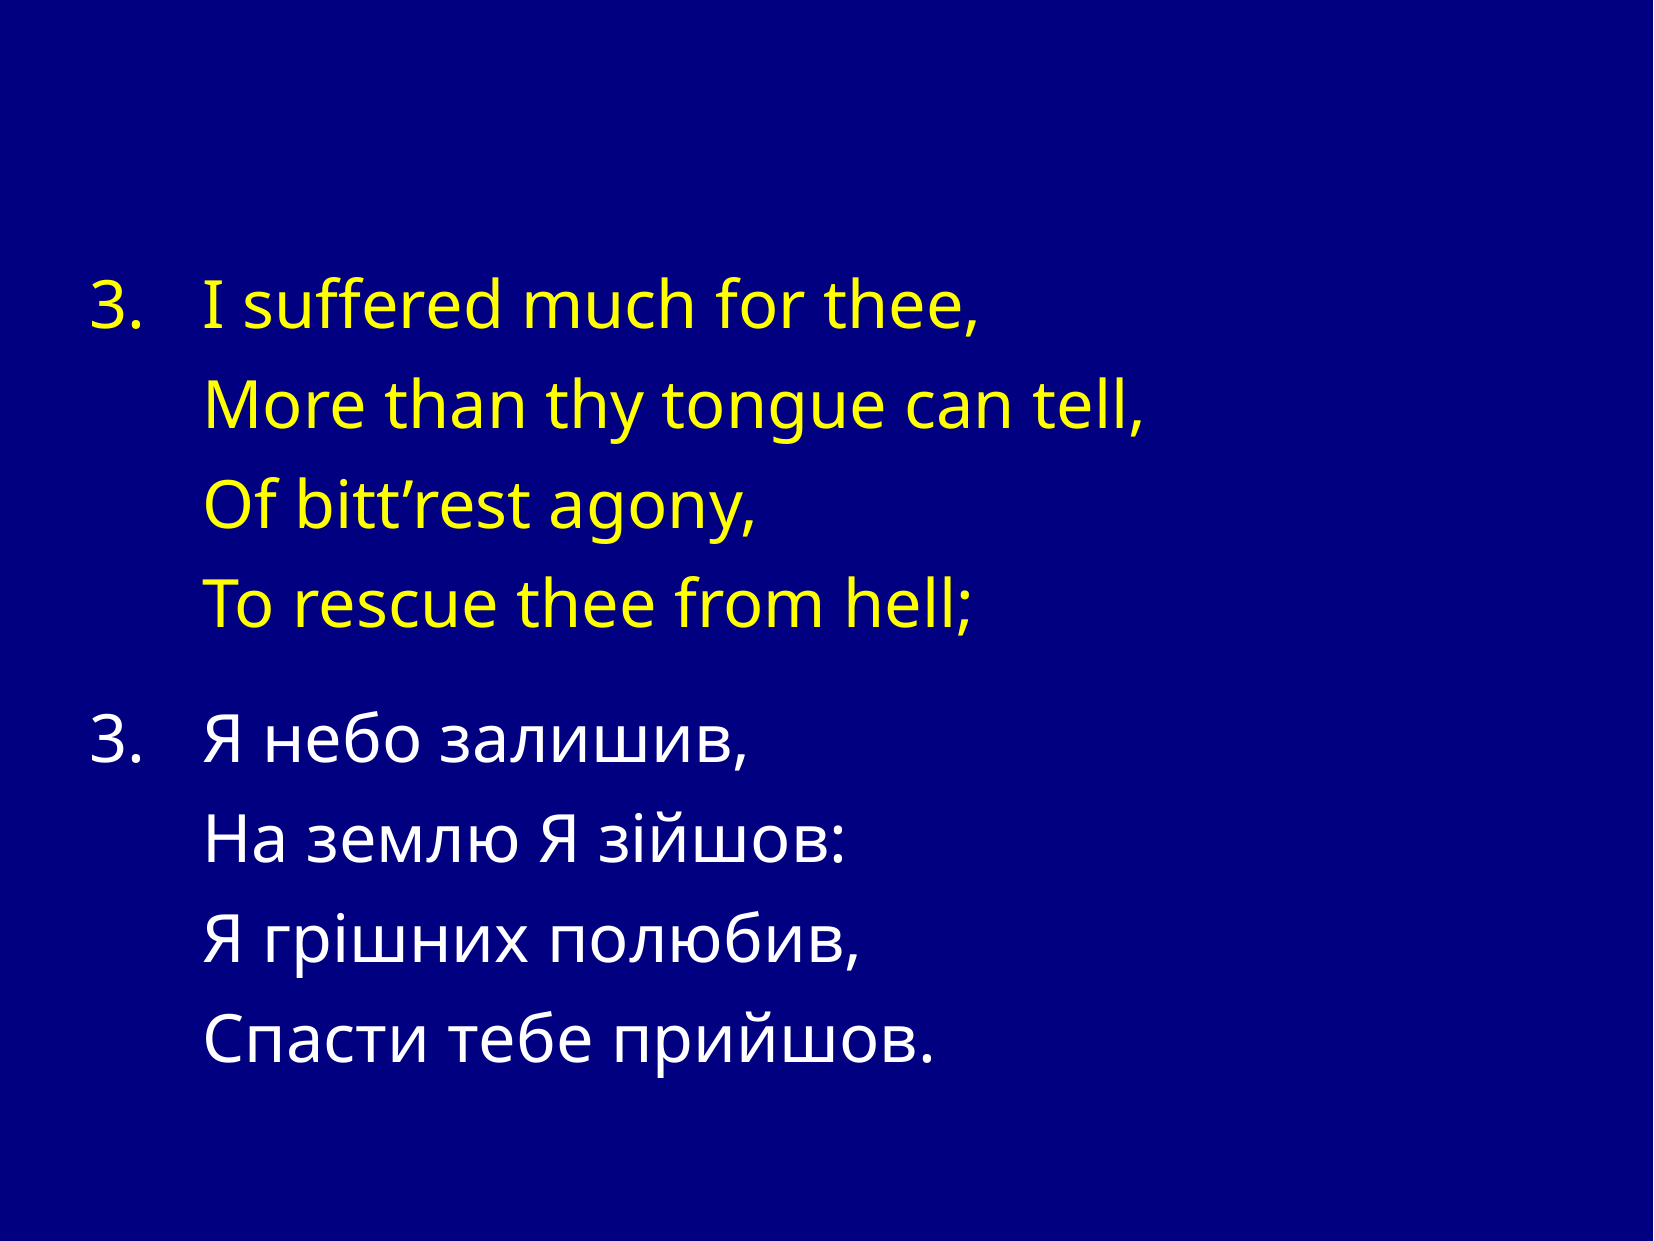

3.	I suffered much for thee,
	More than thy tongue can tell,
	Of bitt’rest agony,
	To rescue thee from hell;
3.	Я небо залишив,
	На землю Я зійшов:
	Я грішних полюбив,
	Спасти тебе прийшов.